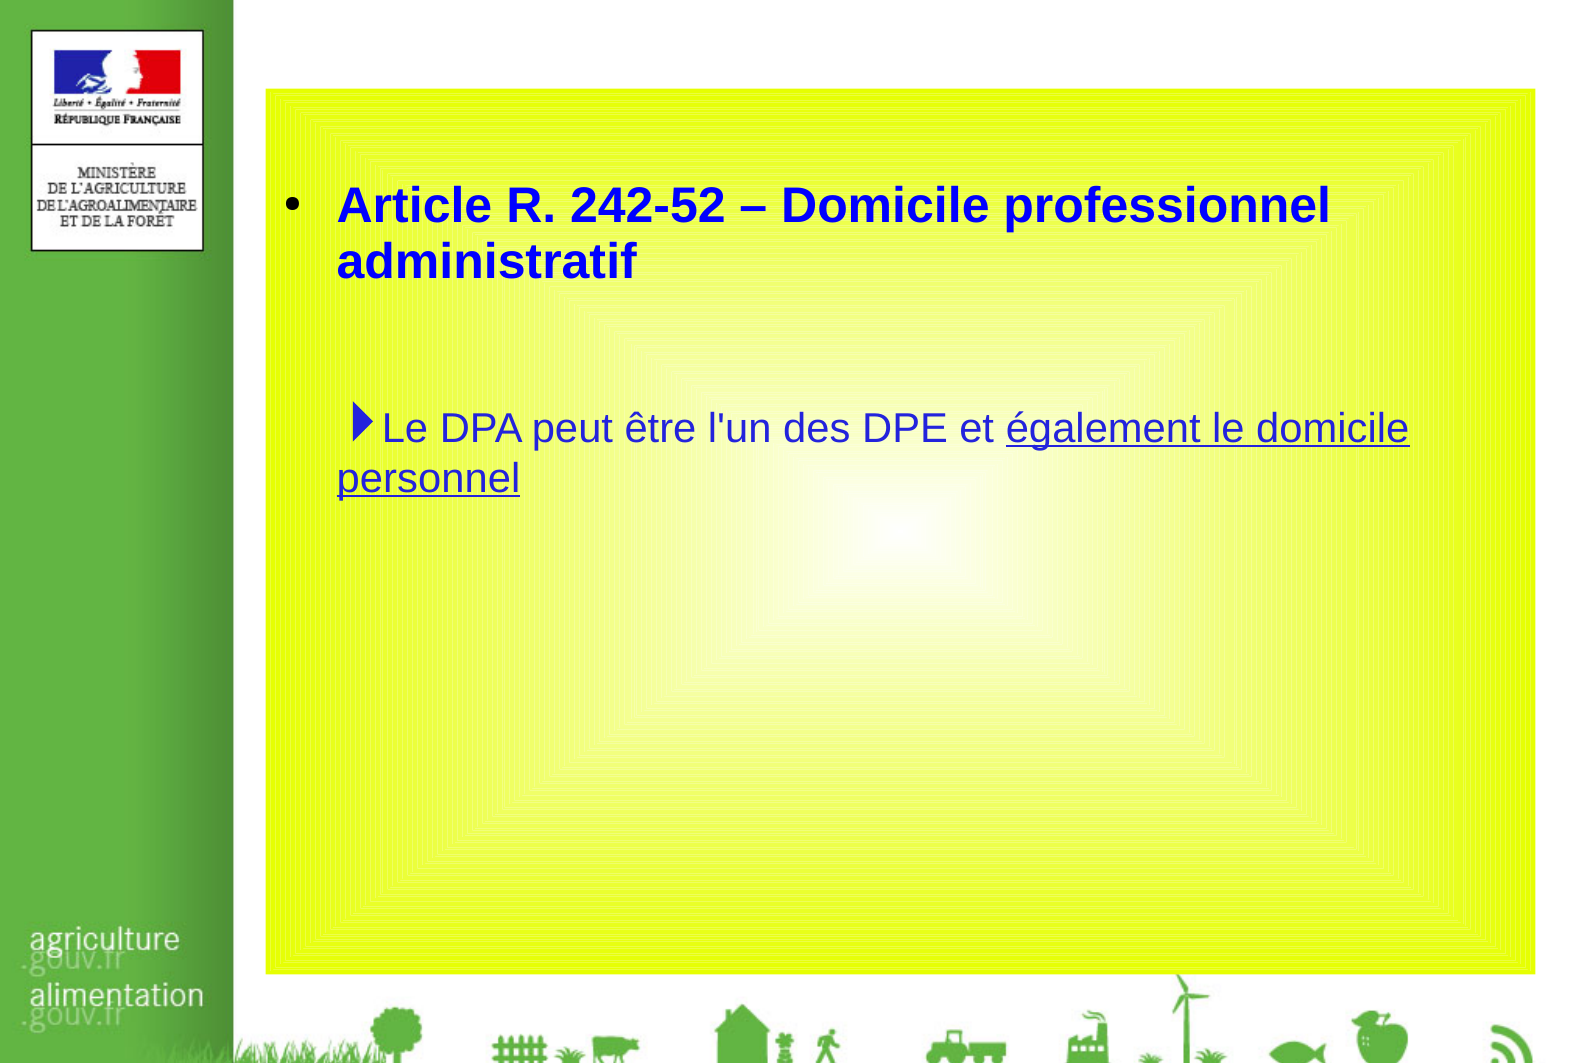

# Article R. 242-52 – Domicile professionnel administratif
Le DPA peut être l'un des DPE et également le domicile personnel